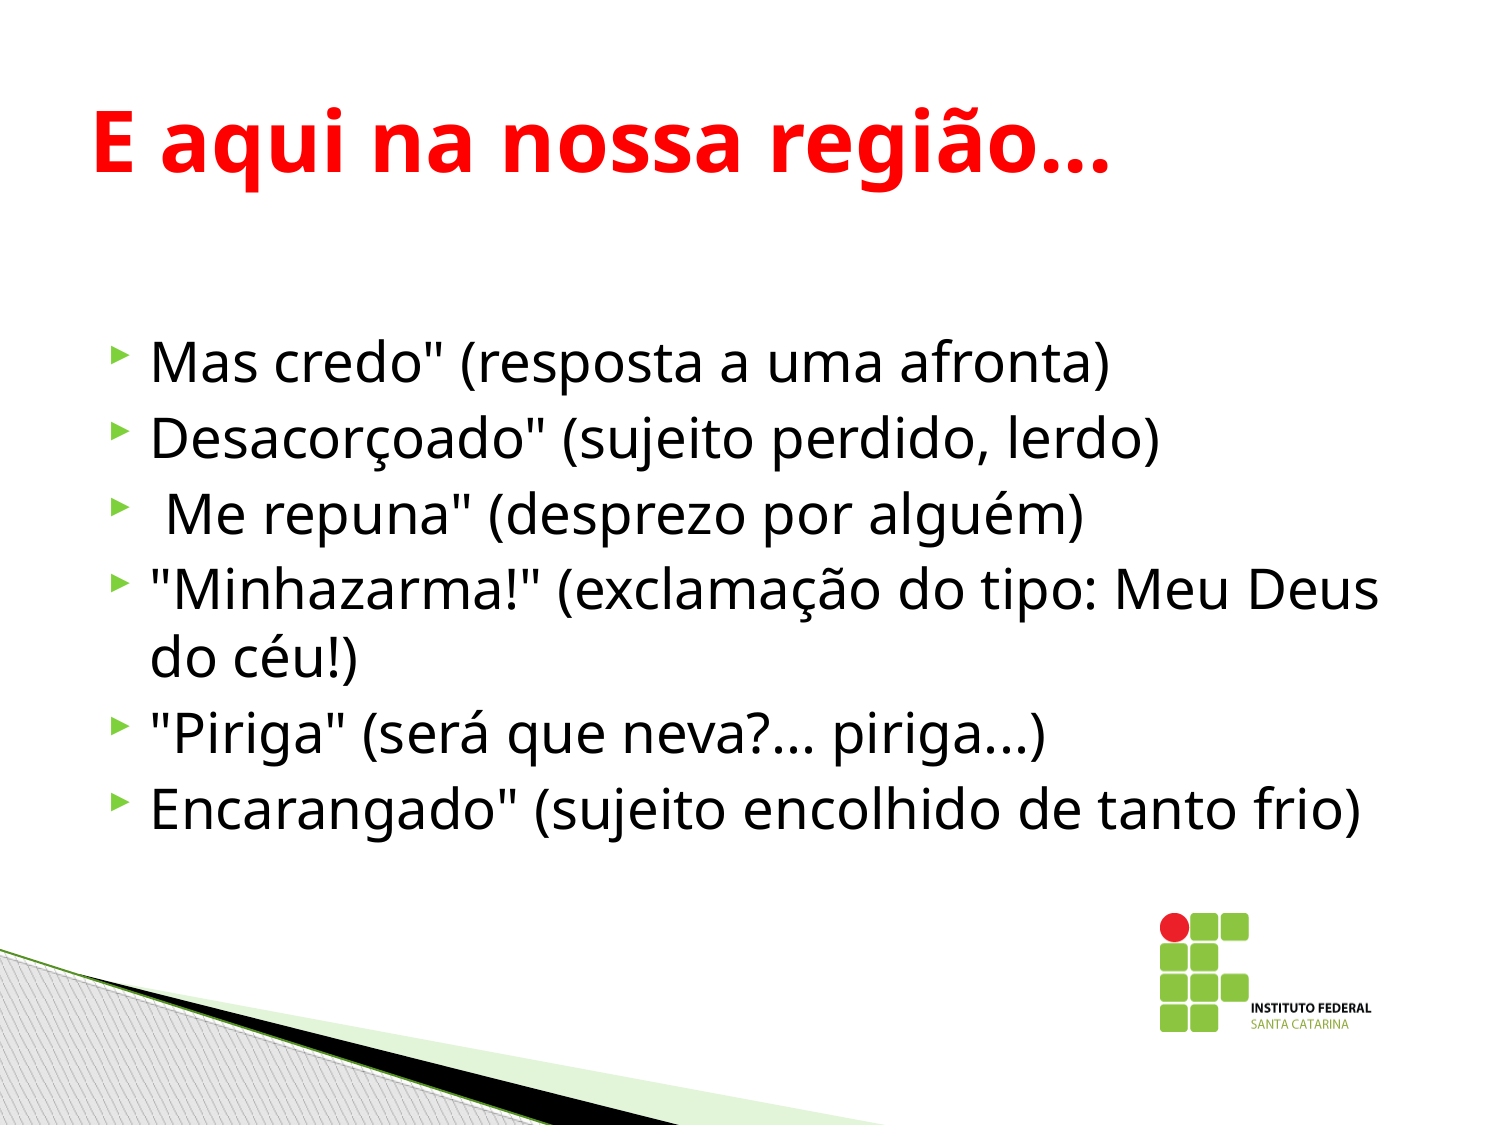

E aqui na nossa região...
# Mas credo" (resposta a uma afronta)
Desacorçoado" (sujeito perdido, lerdo)
 Me repuna" (desprezo por alguém)
"Minhazarma!" (exclamação do tipo: Meu Deus do céu!)
"Piriga" (será que neva?... piriga...)
Encarangado" (sujeito encolhido de tanto frio)